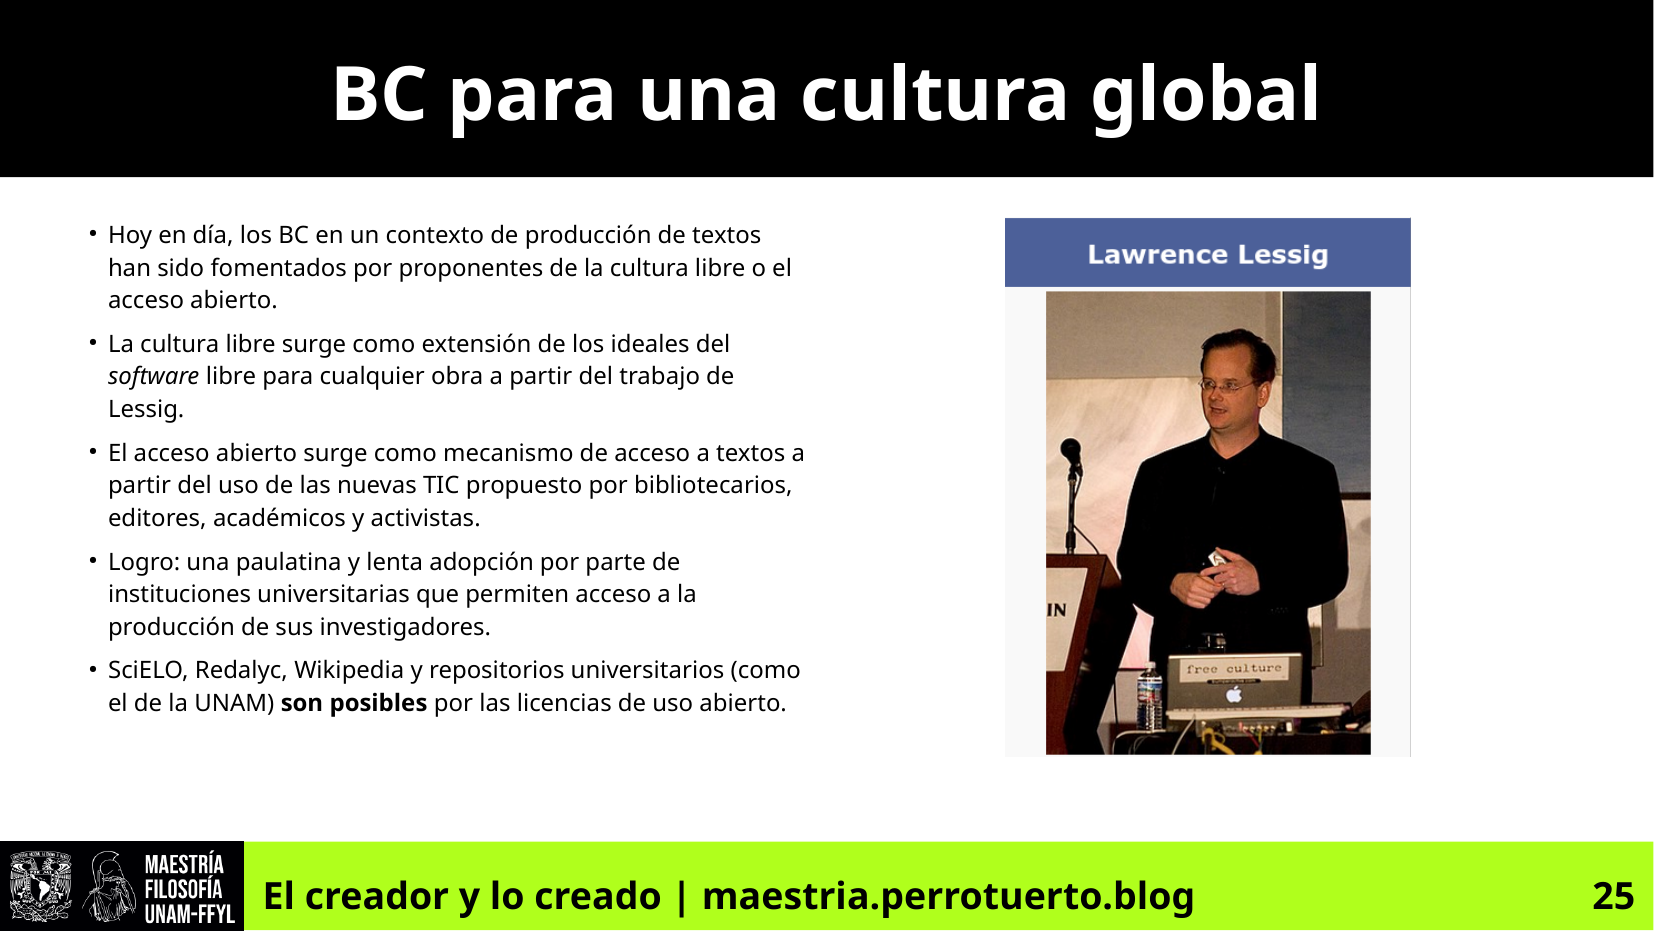

# BC para una cultura global
Hoy en día, los BC en un contexto de producción de textos han sido fomentados por proponentes de la cultura libre o el acceso abierto.
La cultura libre surge como extensión de los ideales del software libre para cualquier obra a partir del trabajo de Lessig.
El acceso abierto surge como mecanismo de acceso a textos a partir del uso de las nuevas TIC propuesto por bibliotecarios, editores, académicos y activistas.
Logro: una paulatina y lenta adopción por parte de instituciones universitarias que permiten acceso a la producción de sus investigadores.
SciELO, Redalyc, Wikipedia y repositorios universitarios (como el de la UNAM) son posibles por las licencias de uso abierto.